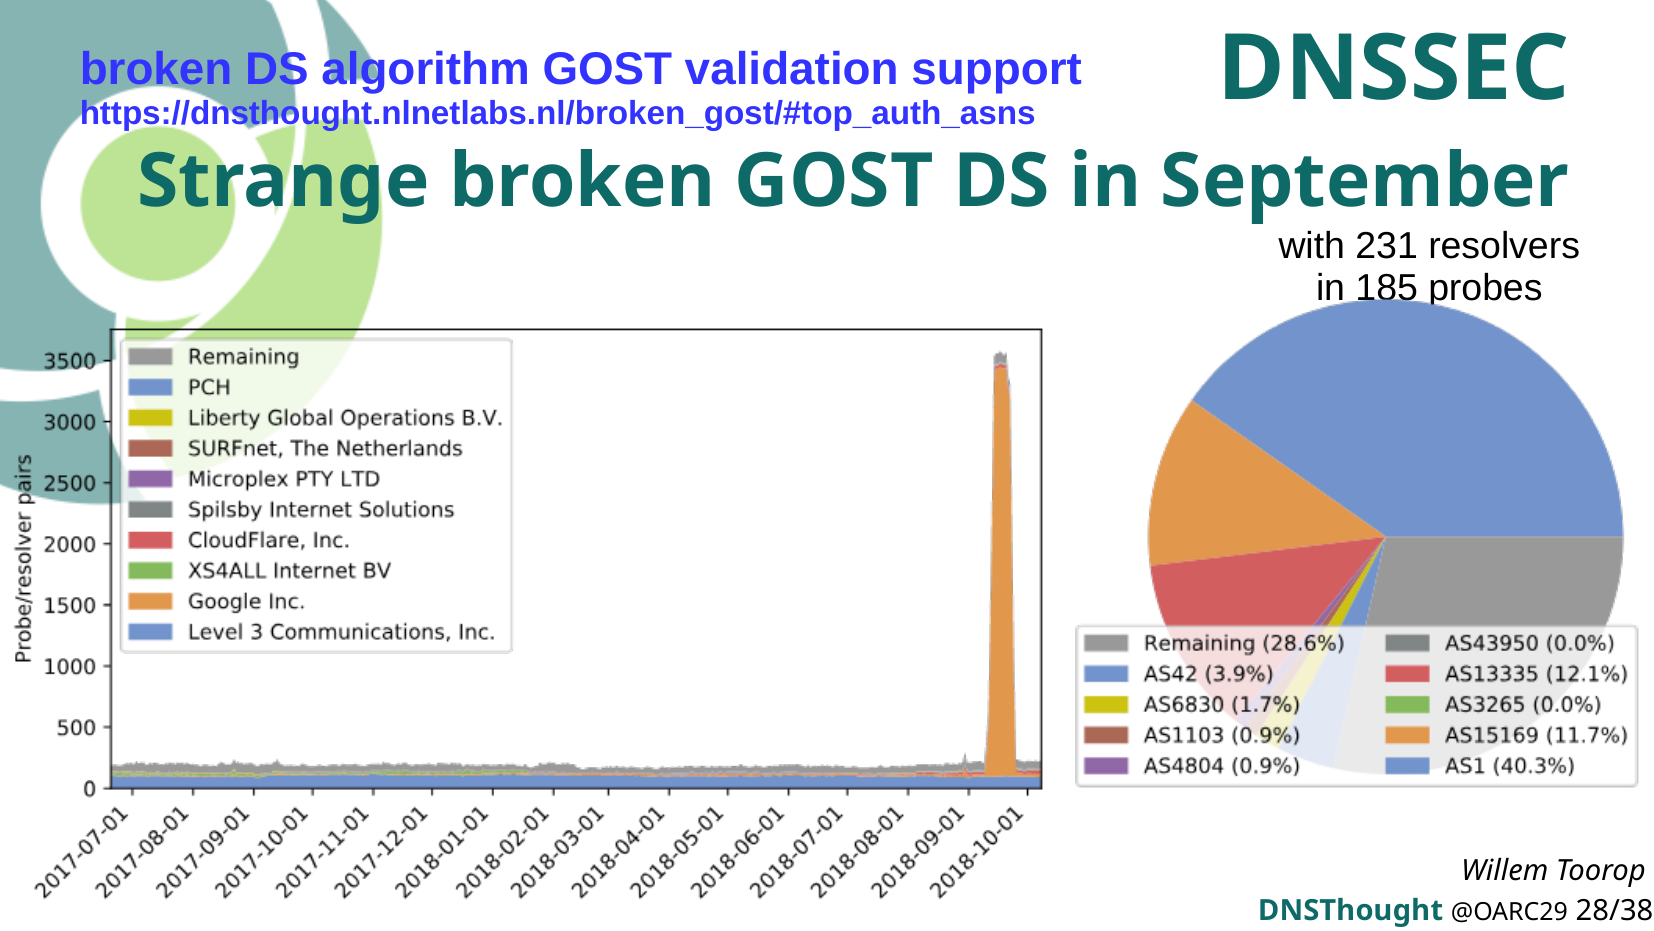

# DNSSEC Strange broken GOST DS in September
broken DS algorithm GOST validation support
https://dnsthought.nlnetlabs.nl/broken_gost/#top_auth_asns
with 231 resolvers
in 185 probes
28